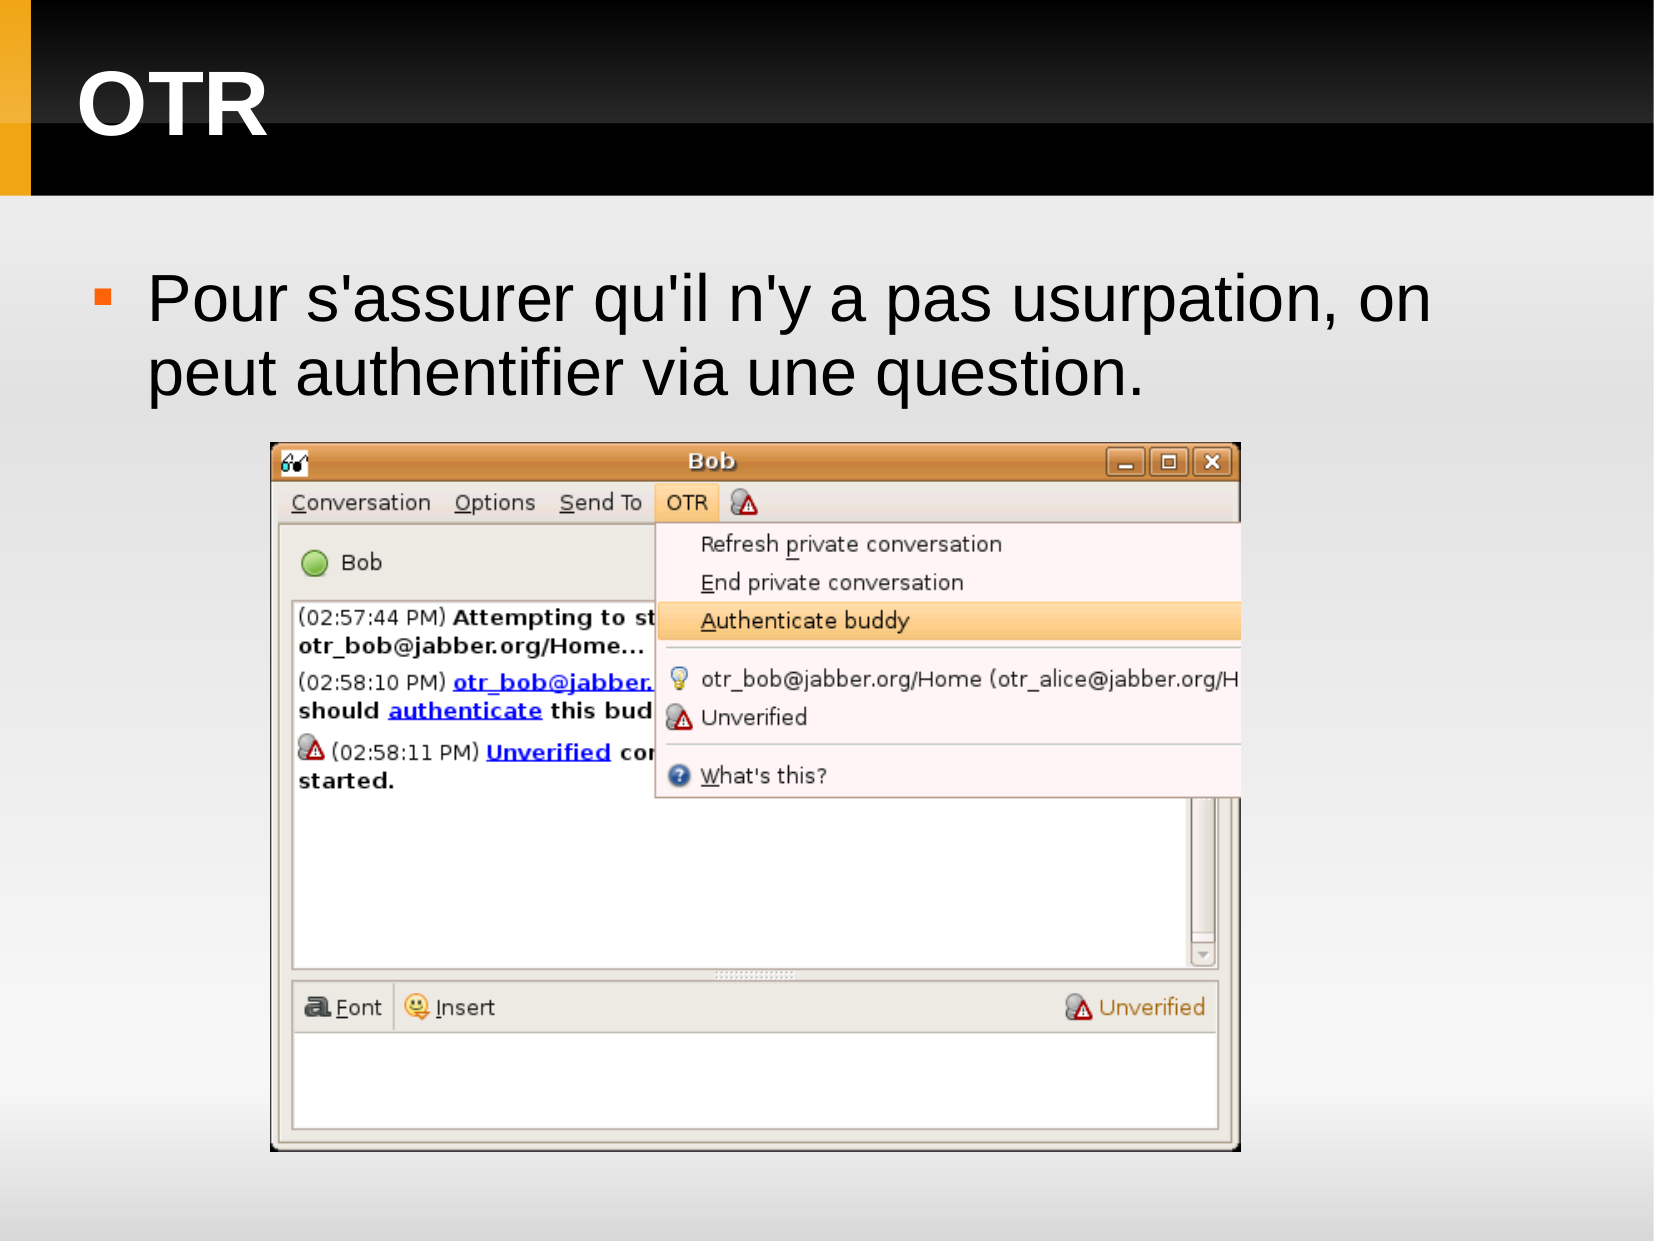

# OTR
Pour s'assurer qu'il n'y a pas usurpation, on peut authentifier via une question.